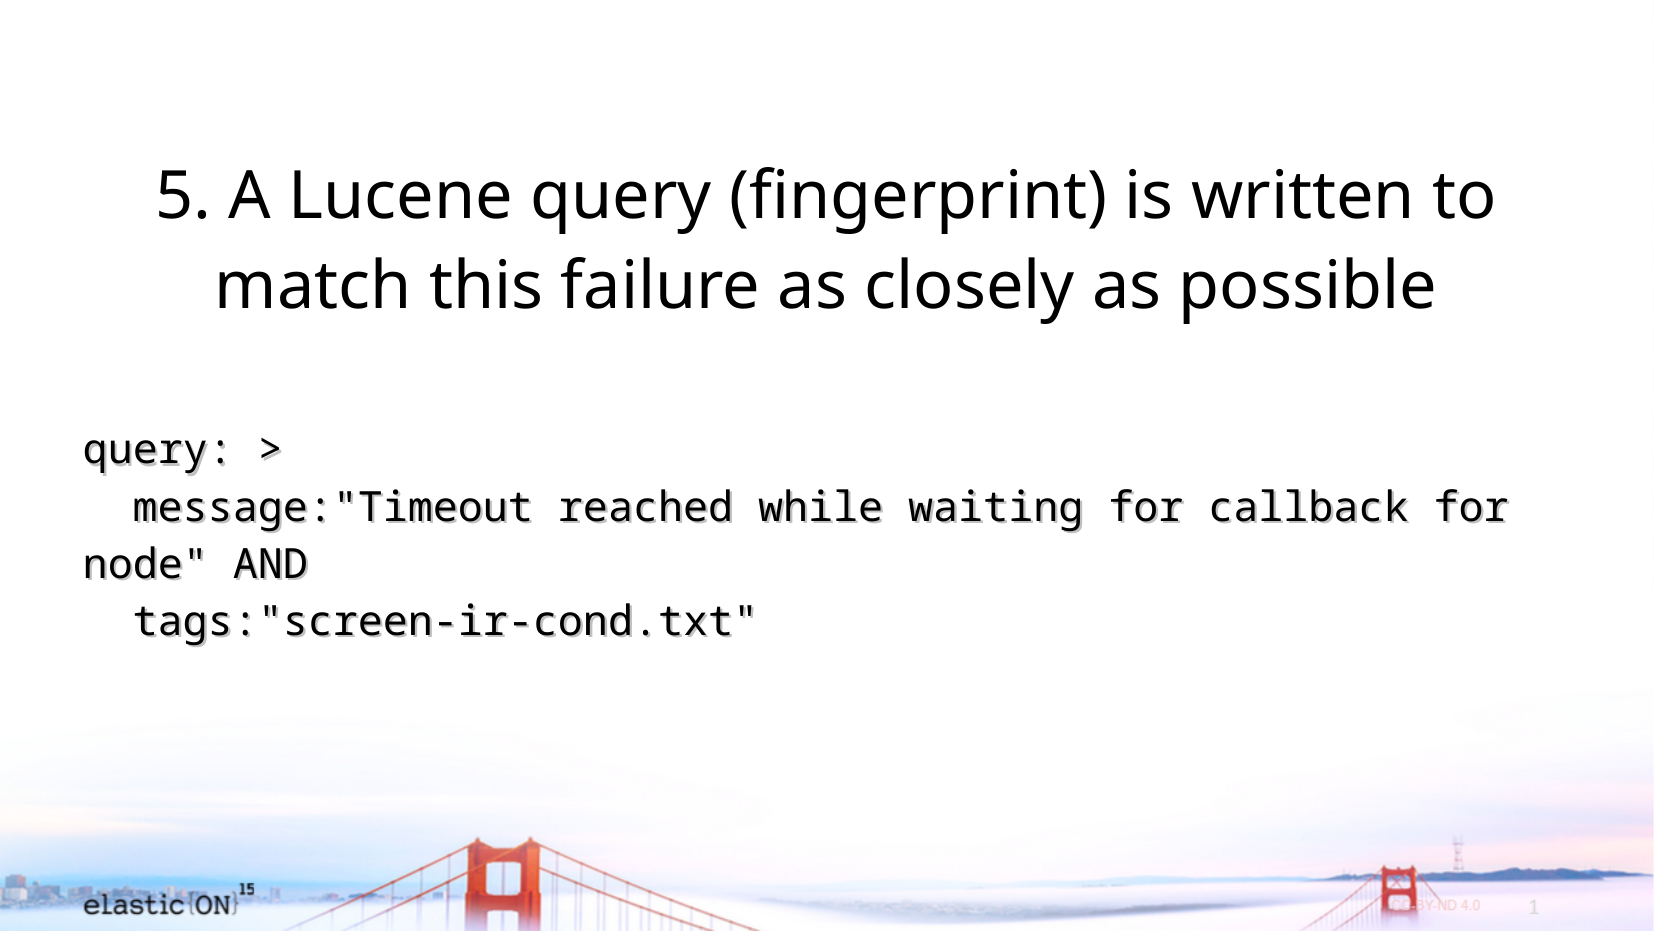

# 5. A Lucene query (fingerprint) is written to match this failure as closely as possible
query: >
 message:"Timeout reached while waiting for callback for node" AND
 tags:"screen-ir-cond.txt"